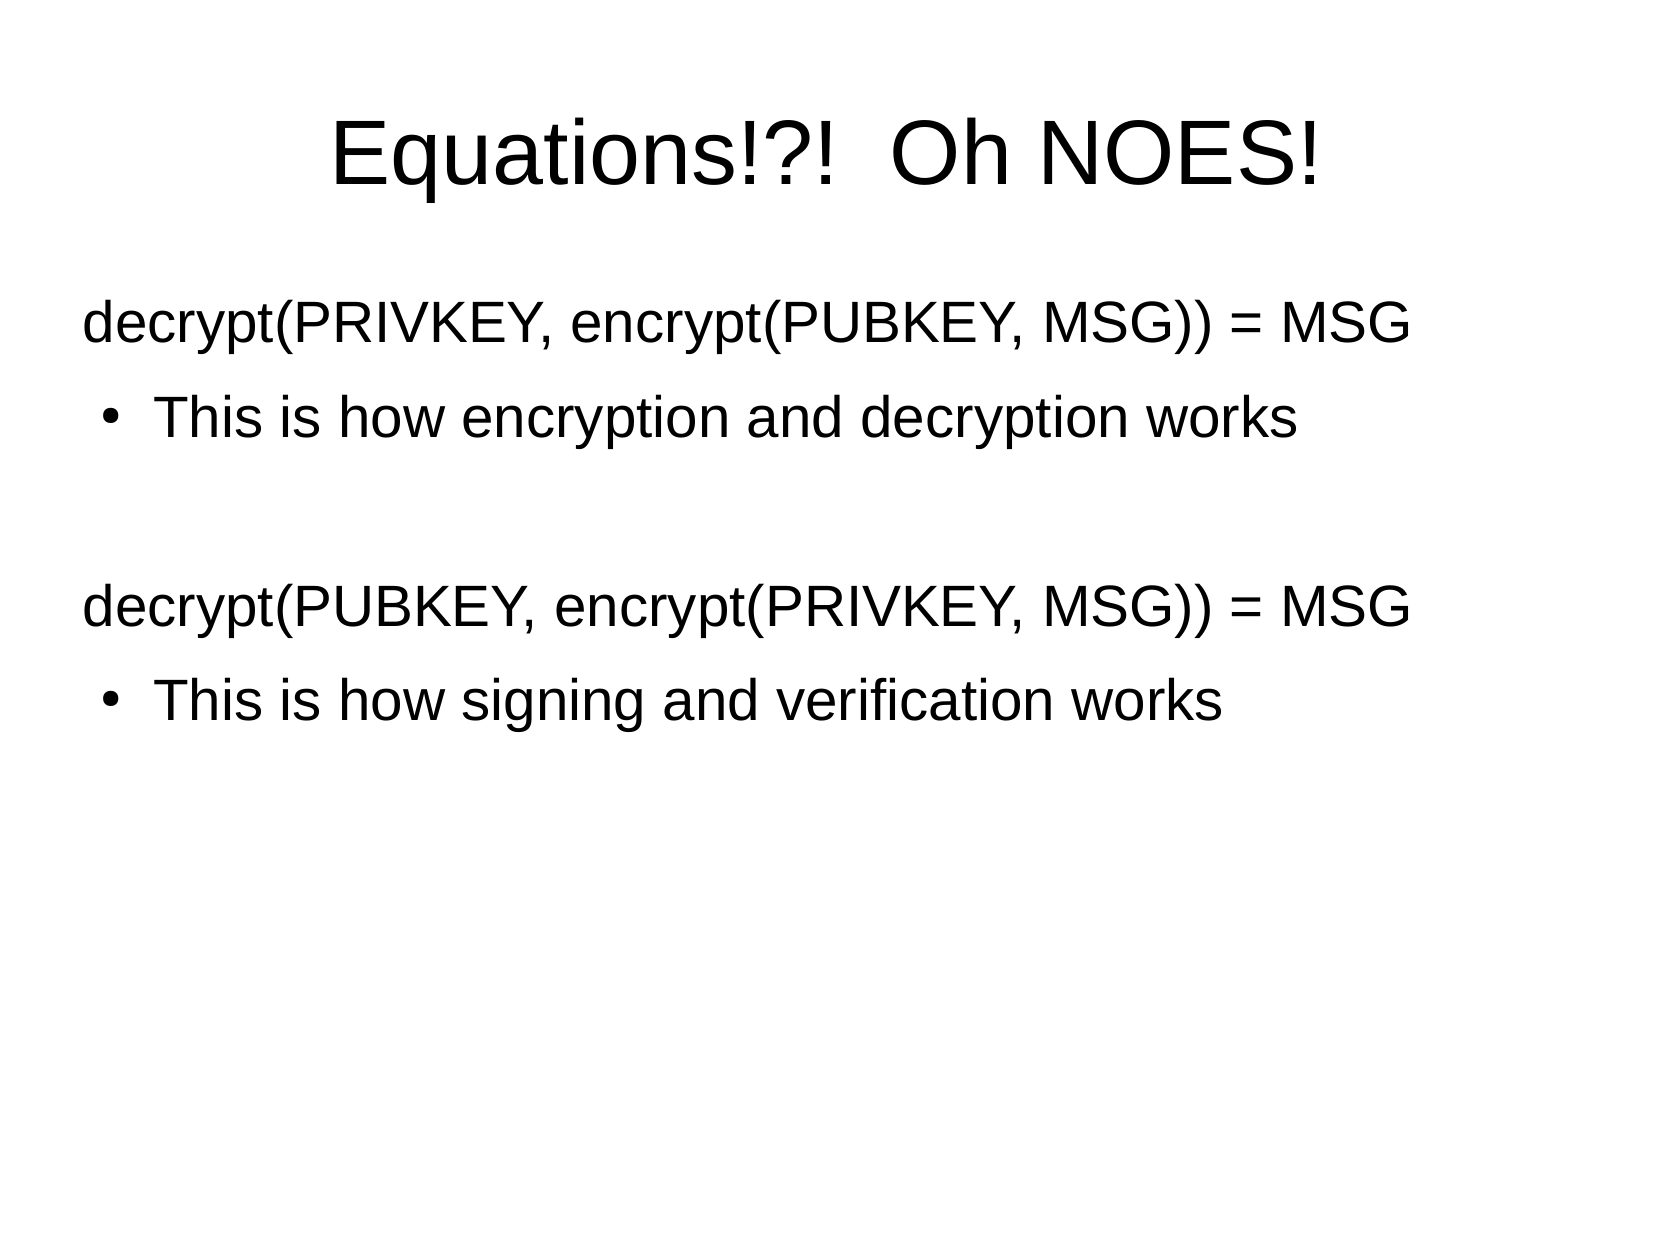

# Equations!?! Oh NOES!
decrypt(PRIVKEY, encrypt(PUBKEY, MSG)) = MSG
This is how encryption and decryption works
decrypt(PUBKEY, encrypt(PRIVKEY, MSG)) = MSG
This is how signing and verification works